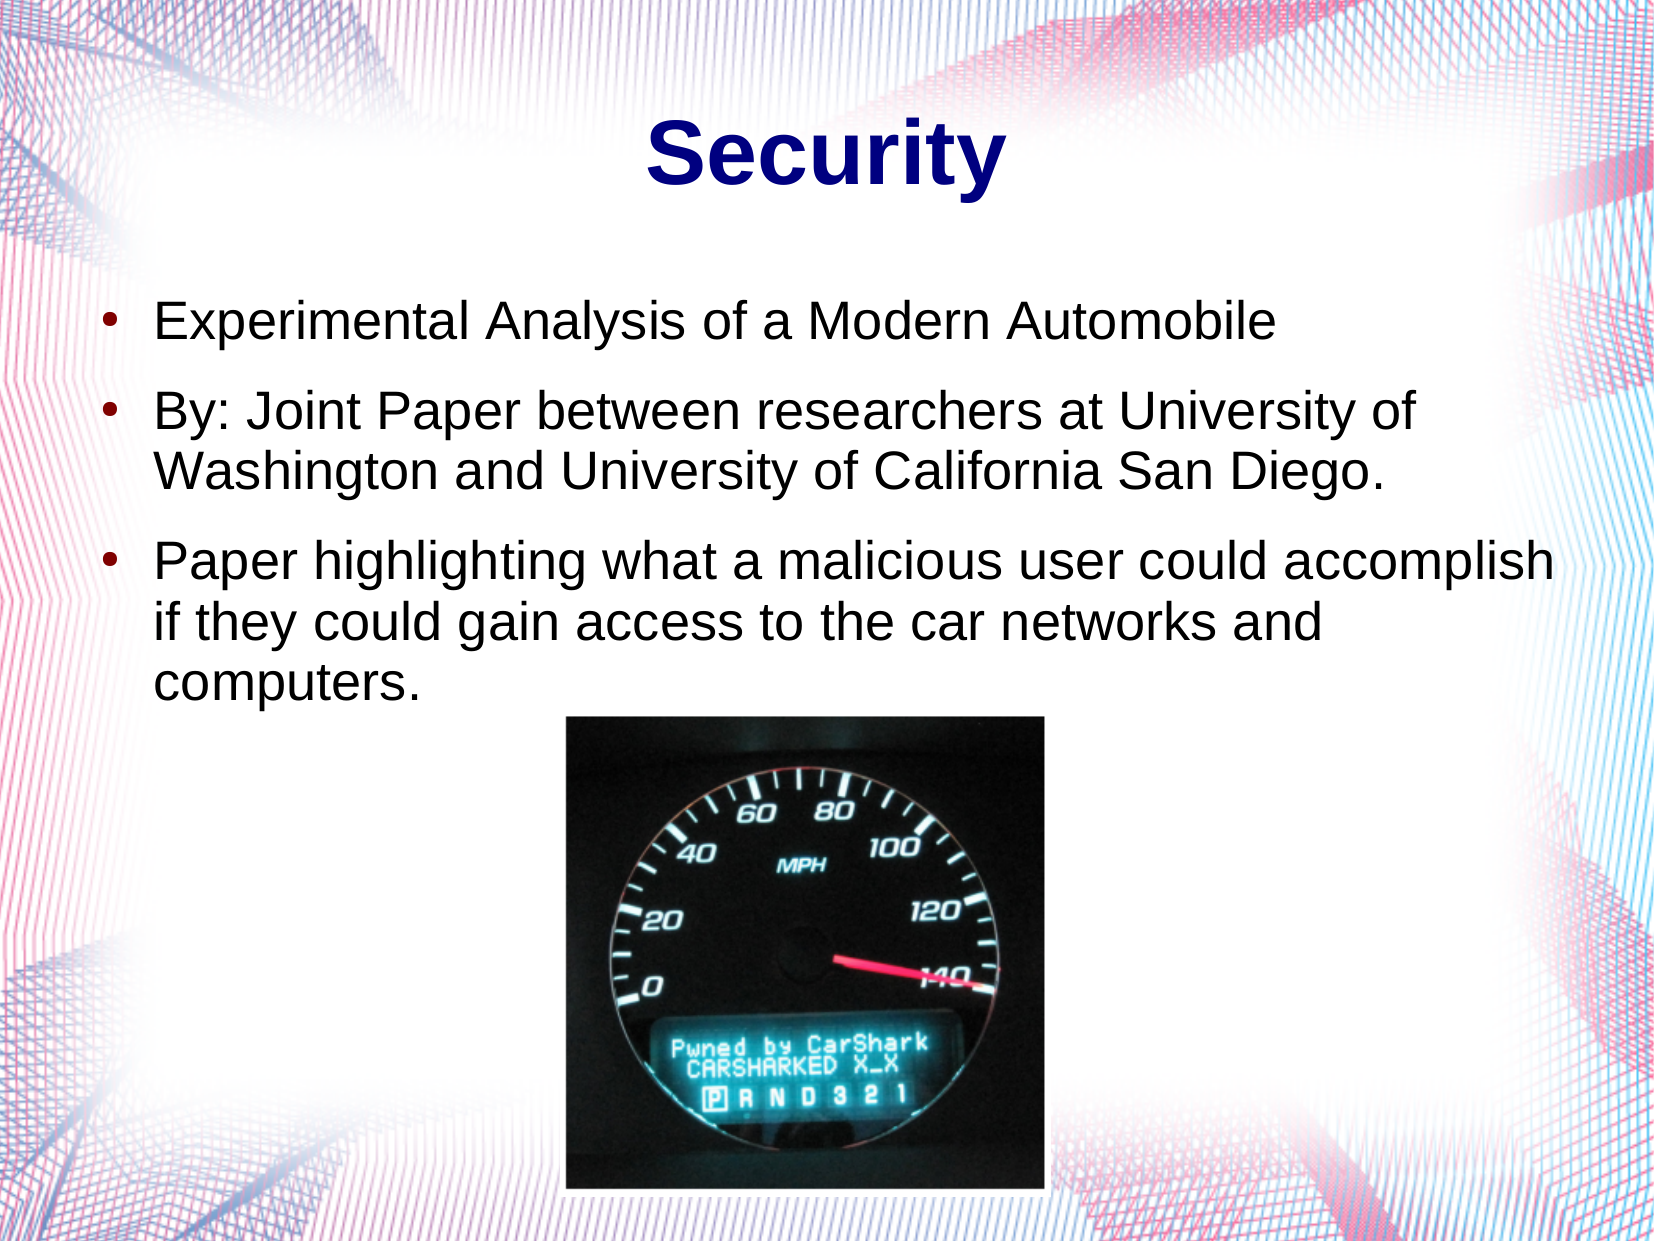

# Security
Experimental Analysis of a Modern Automobile
By: Joint Paper between researchers at University of Washington and University of California San Diego.
Paper highlighting what a malicious user could accomplish if they could gain access to the car networks and computers.